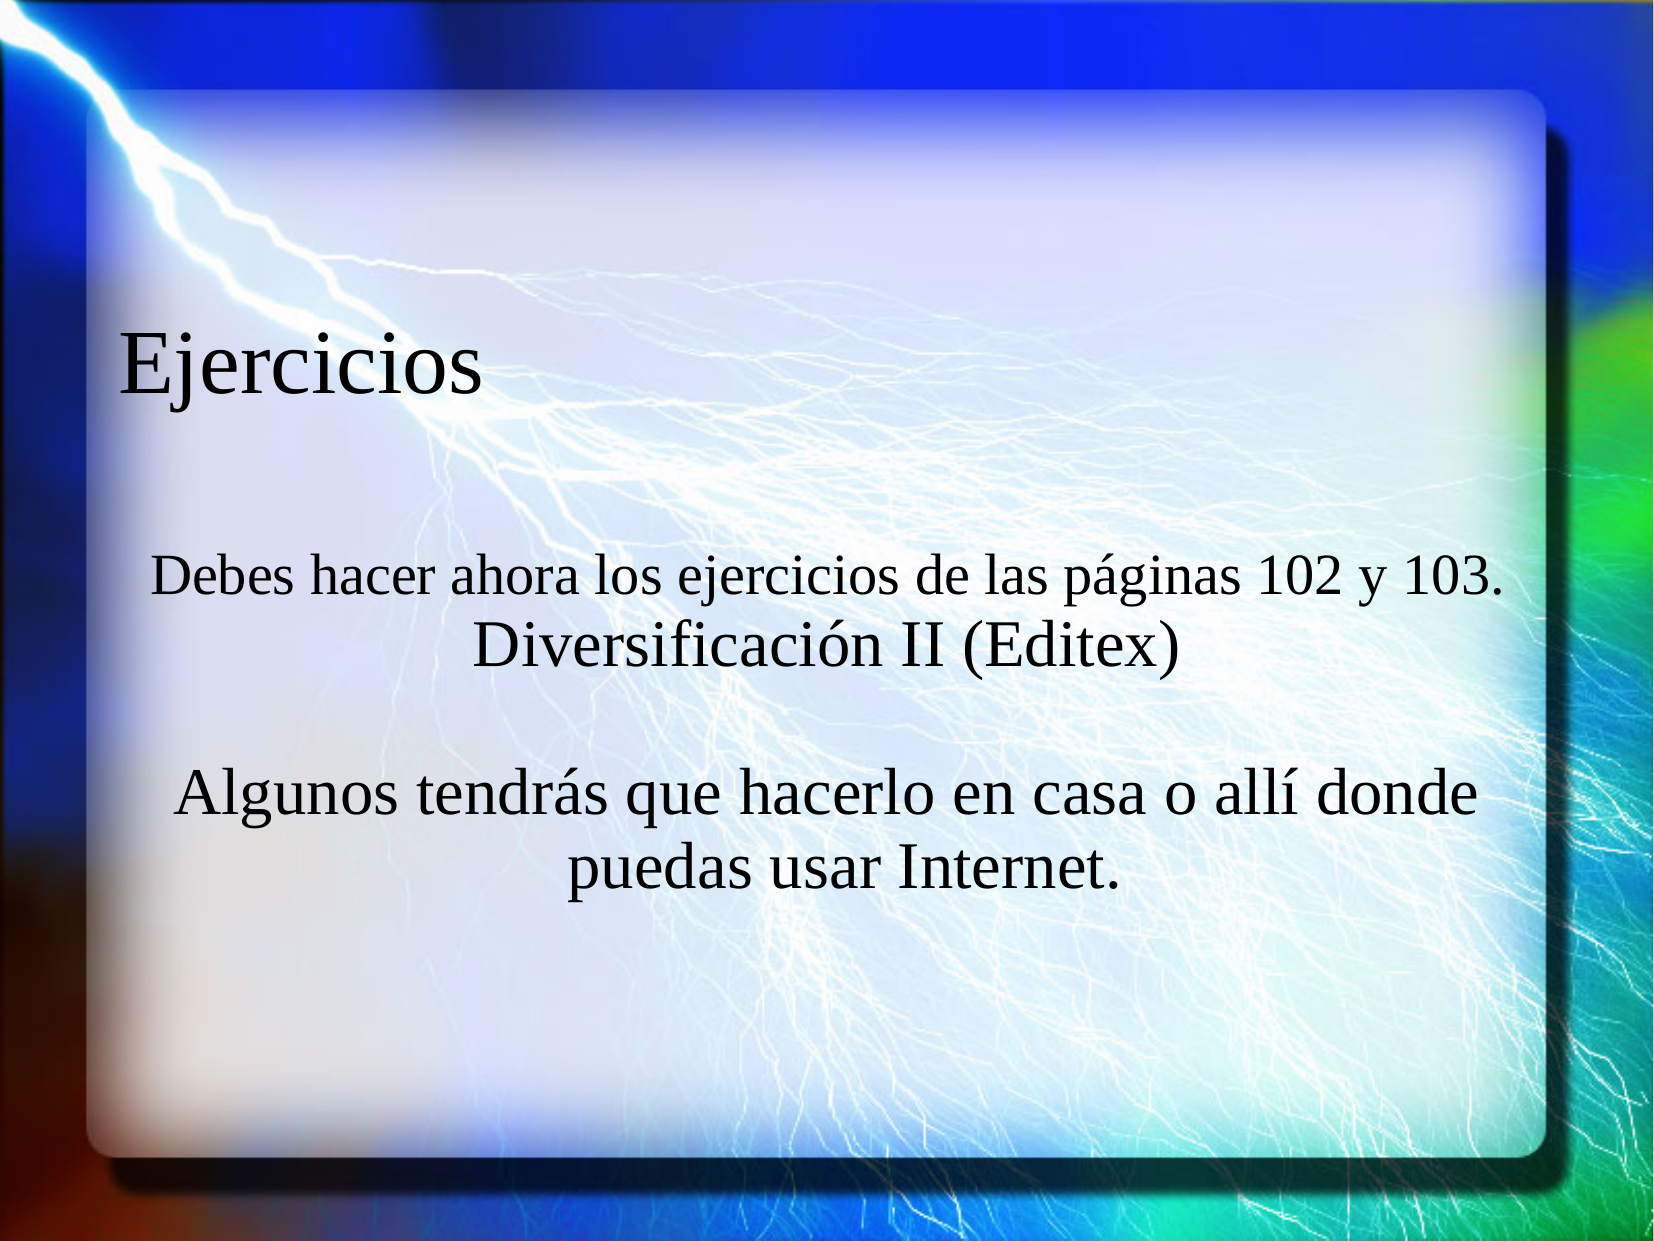

# Ejercicios
Debes hacer ahora los ejercicios de las páginas 102 y 103.
Diversificación II (Editex)
Algunos tendrás que hacerlo en casa o allí donde puedas usar Internet.